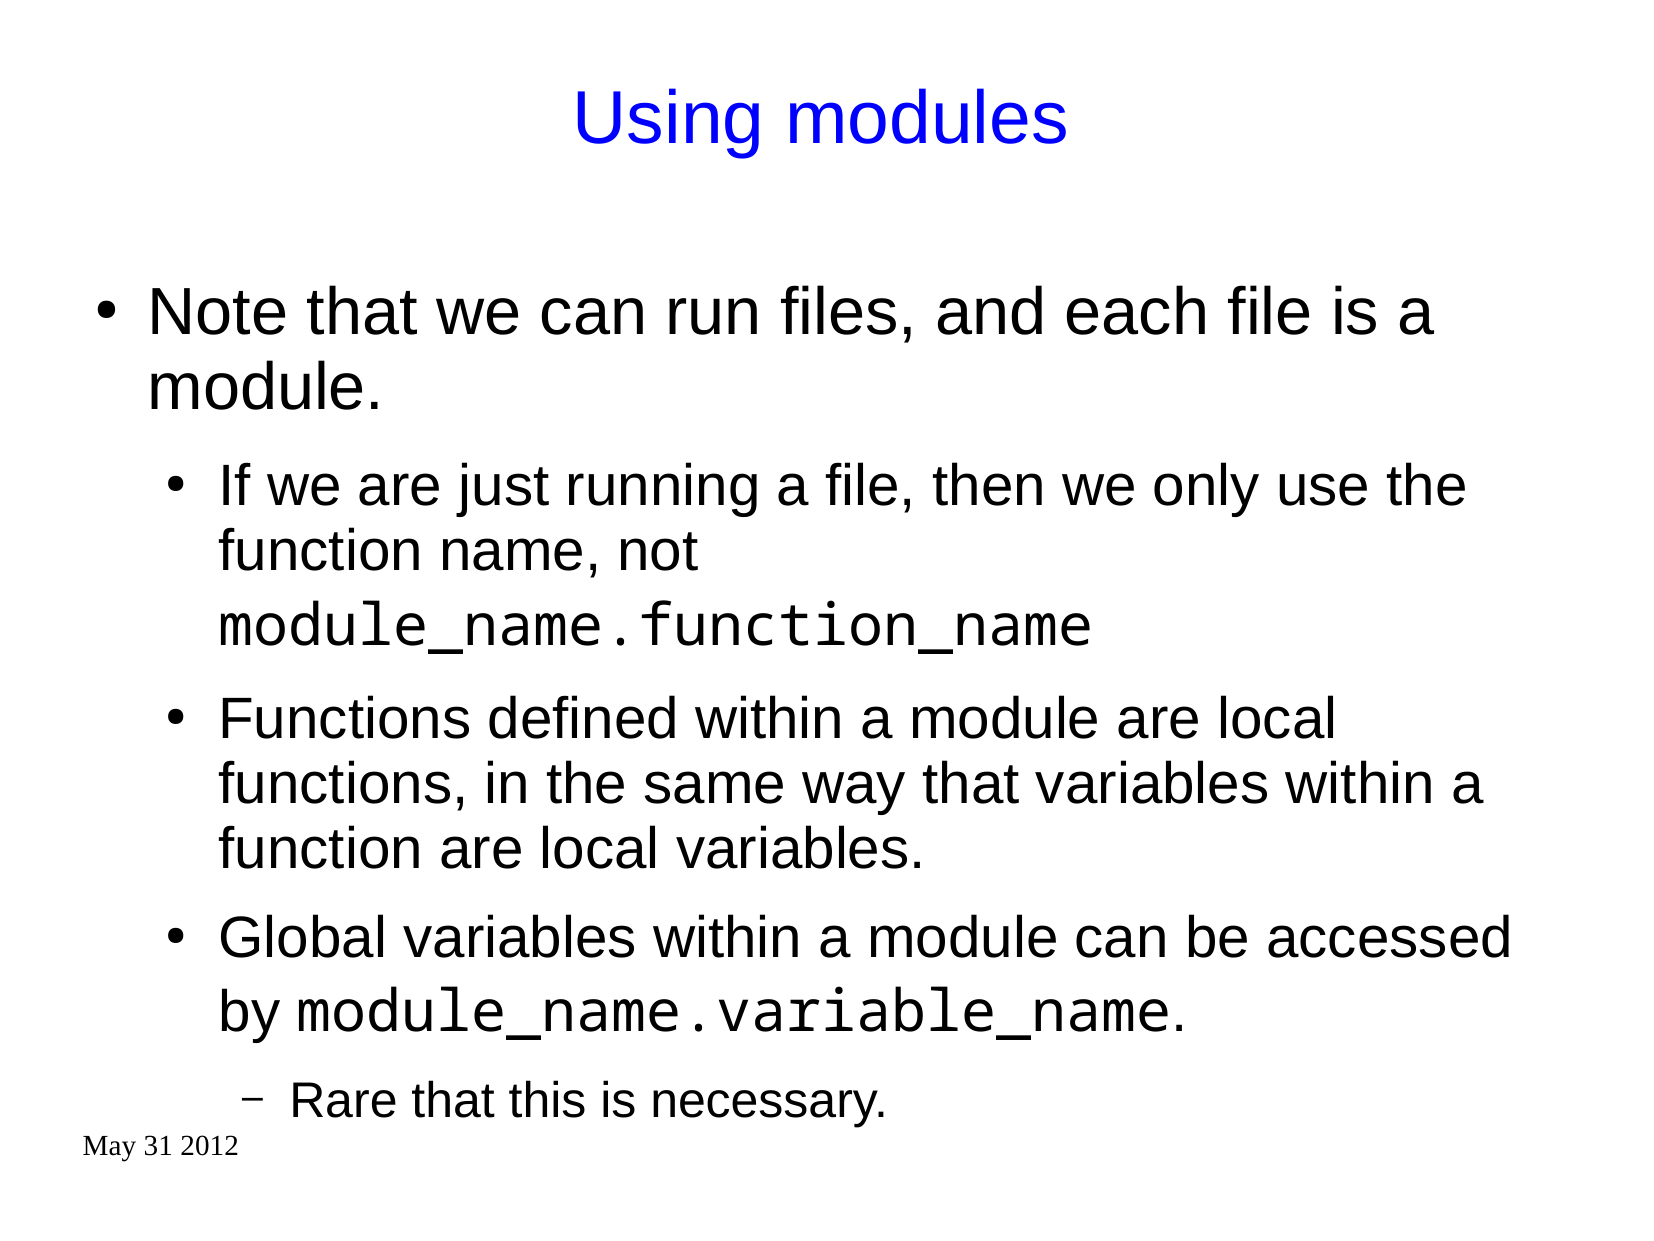

# Using modules
Note that we can run files, and each file is a module.
If we are just running a file, then we only use the function name, not module_name.function_name
Functions defined within a module are local functions, in the same way that variables within a function are local variables.
Global variables within a module can be accessed by module_name.variable_name.
Rare that this is necessary.
May 31 2012